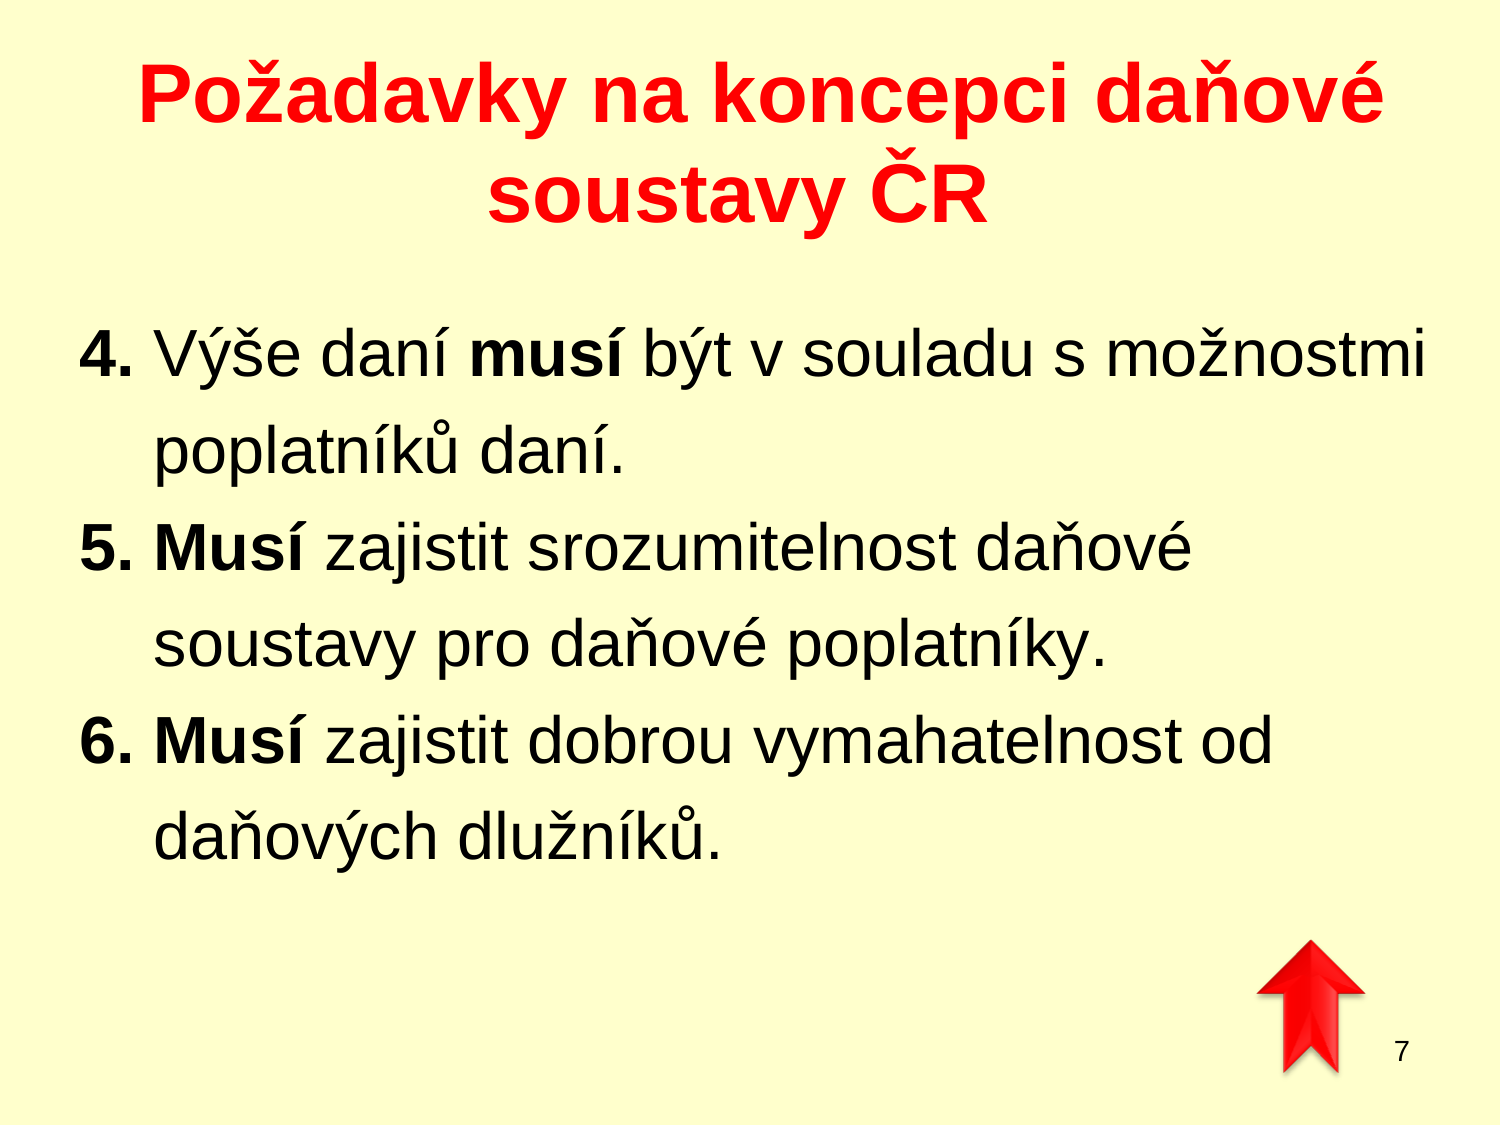

# Požadavky na koncepci daňové soustavy ČR
4. Výše daní musí být v souladu s možnostmi
 poplatníků daní.
5. Musí zajistit srozumitelnost daňové
 soustavy pro daňové poplatníky.
6. Musí zajistit dobrou vymahatelnost od
 daňových dlužníků.